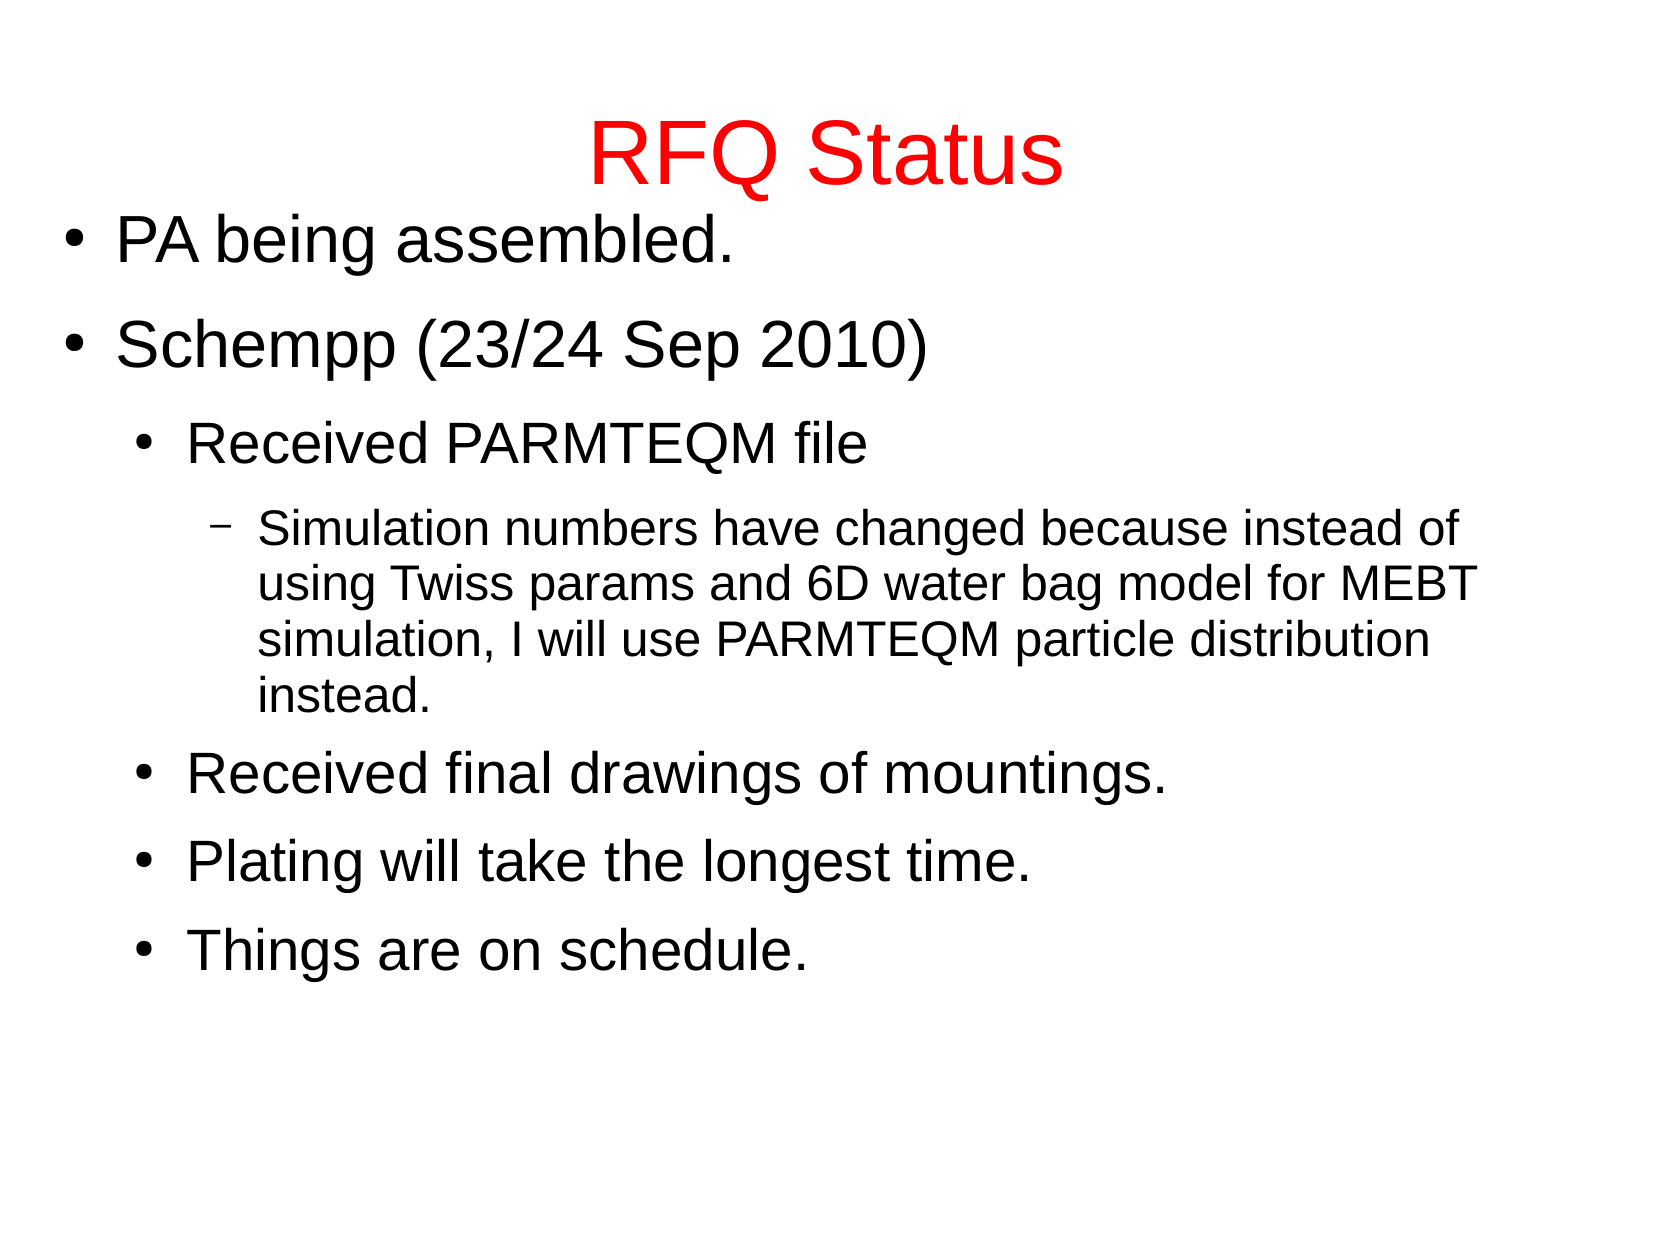

# RFQ Status
PA being assembled.
Schempp (23/24 Sep 2010)
Received PARMTEQM file
Simulation numbers have changed because instead of using Twiss params and 6D water bag model for MEBT simulation, I will use PARMTEQM particle distribution instead.
Received final drawings of mountings.
Plating will take the longest time.
Things are on schedule.